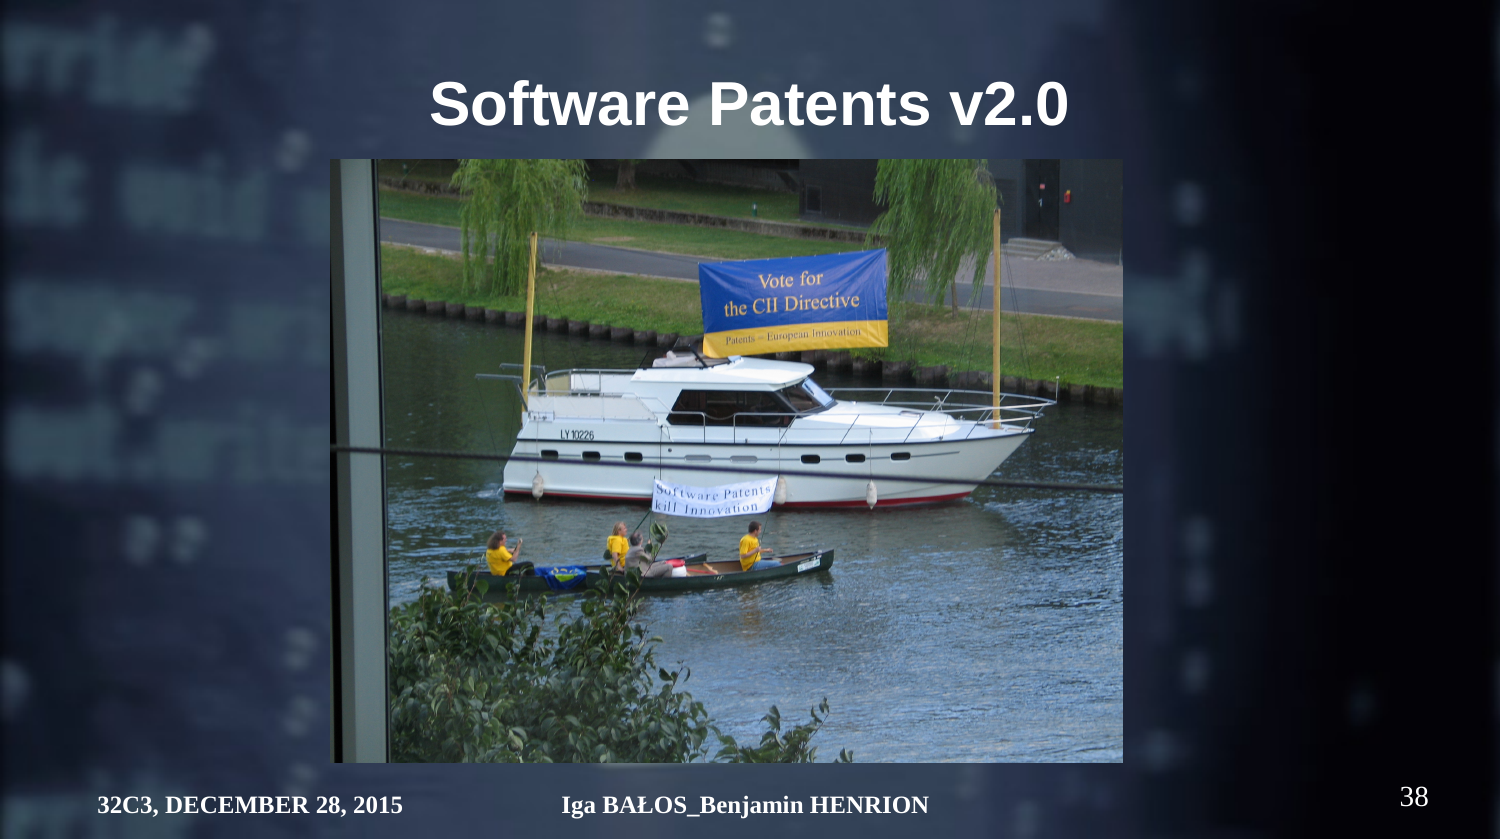

# Software Patents v2.0
38
32C3, DECEMBER 22, 2015
Iga BAŁOS_Benjamin HENRION